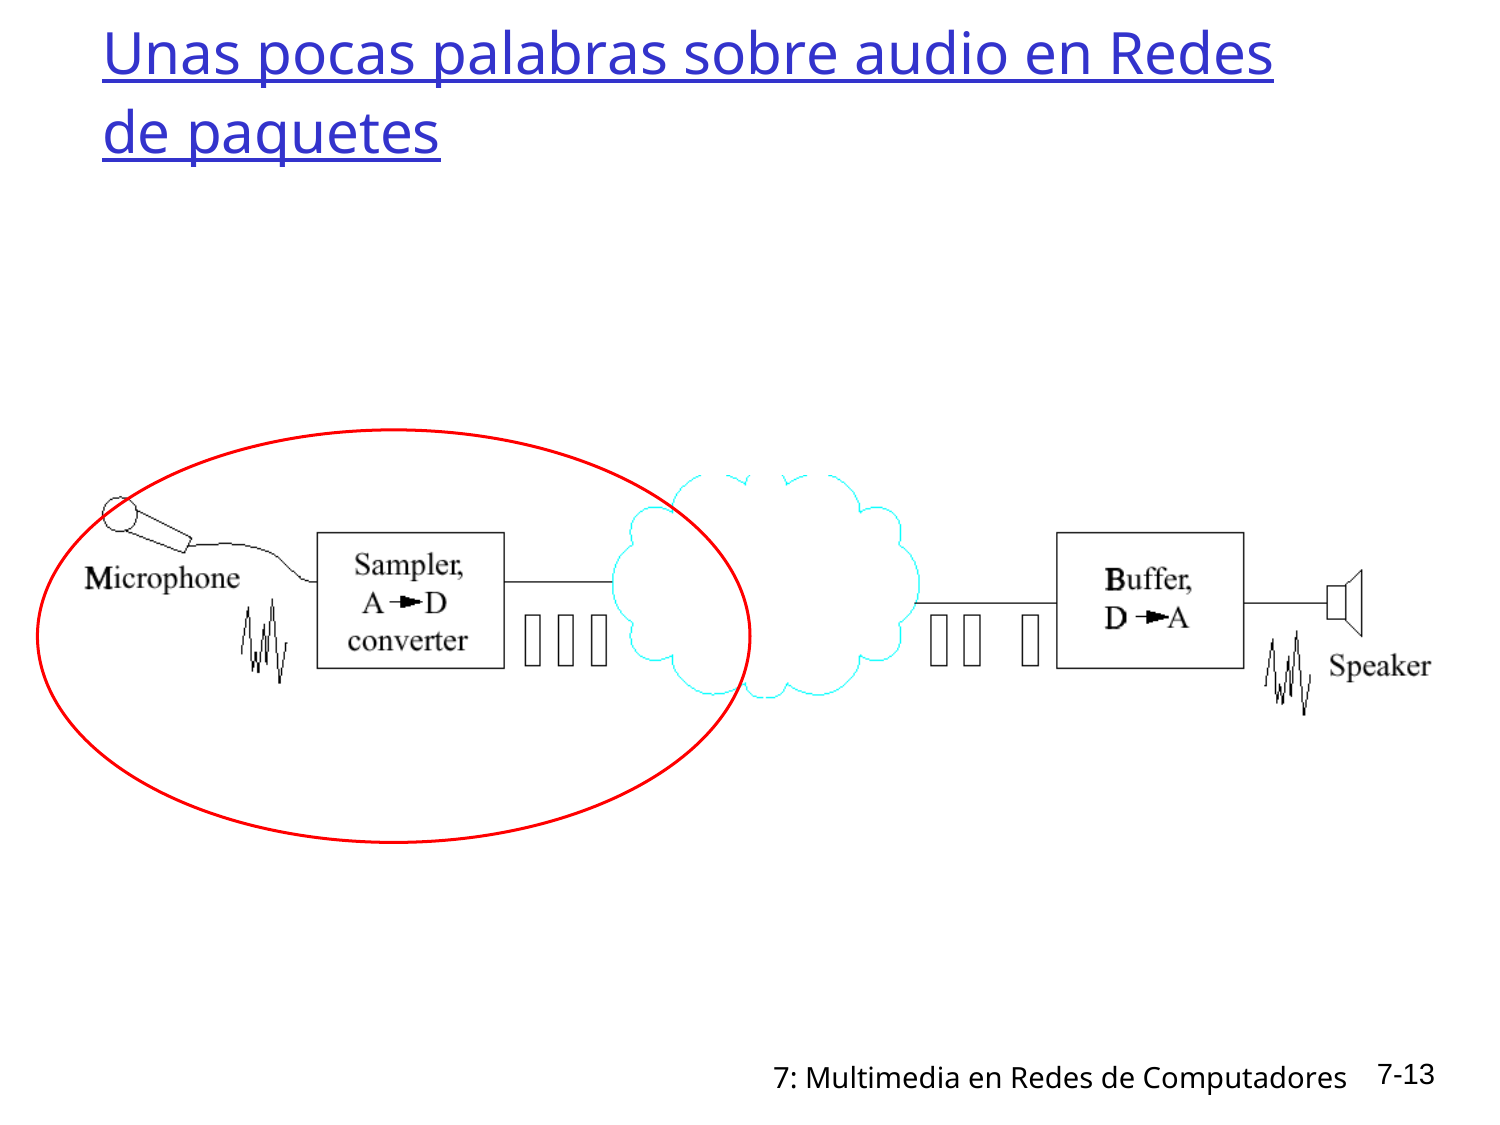

# Unas pocas palabras sobre audio en Redes de paquetes
13